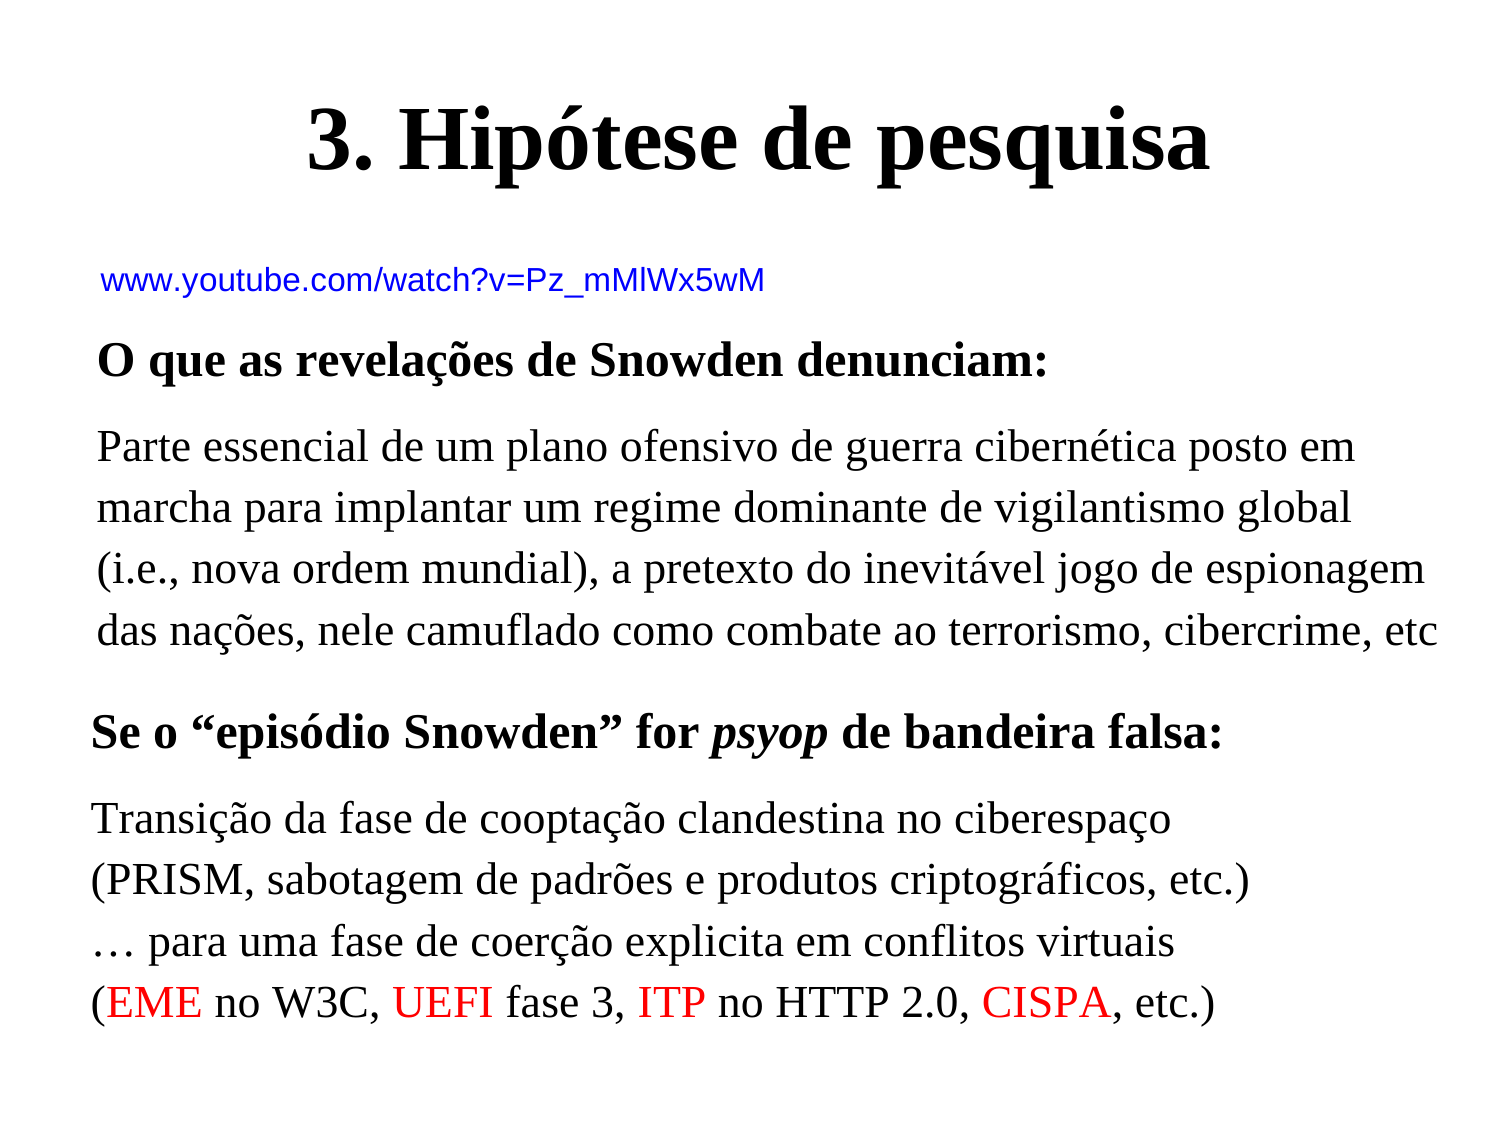

# 3. Hipótese de pesquisa
	www.youtube.com/watch?v=Pz_mMlWx5wM
O que as revelações de Snowden denunciam:
Parte essencial de um plano ofensivo de guerra cibernética posto em
marcha para implantar um regime dominante de vigilantismo global
(i.e., nova ordem mundial), a pretexto do inevitável jogo de espionagem
das nações, nele camuflado como combate ao terrorismo, cibercrime, etc
Se o “episódio Snowden” for psyop de bandeira falsa:
Transição da fase de cooptação clandestina no ciberespaço
(PRISM, sabotagem de padrões e produtos criptográficos, etc.)
… para uma fase de coerção explicita em conflitos virtuais
(EME no W3C, UEFI fase 3, ITP no HTTP 2.0, CISPA, etc.)